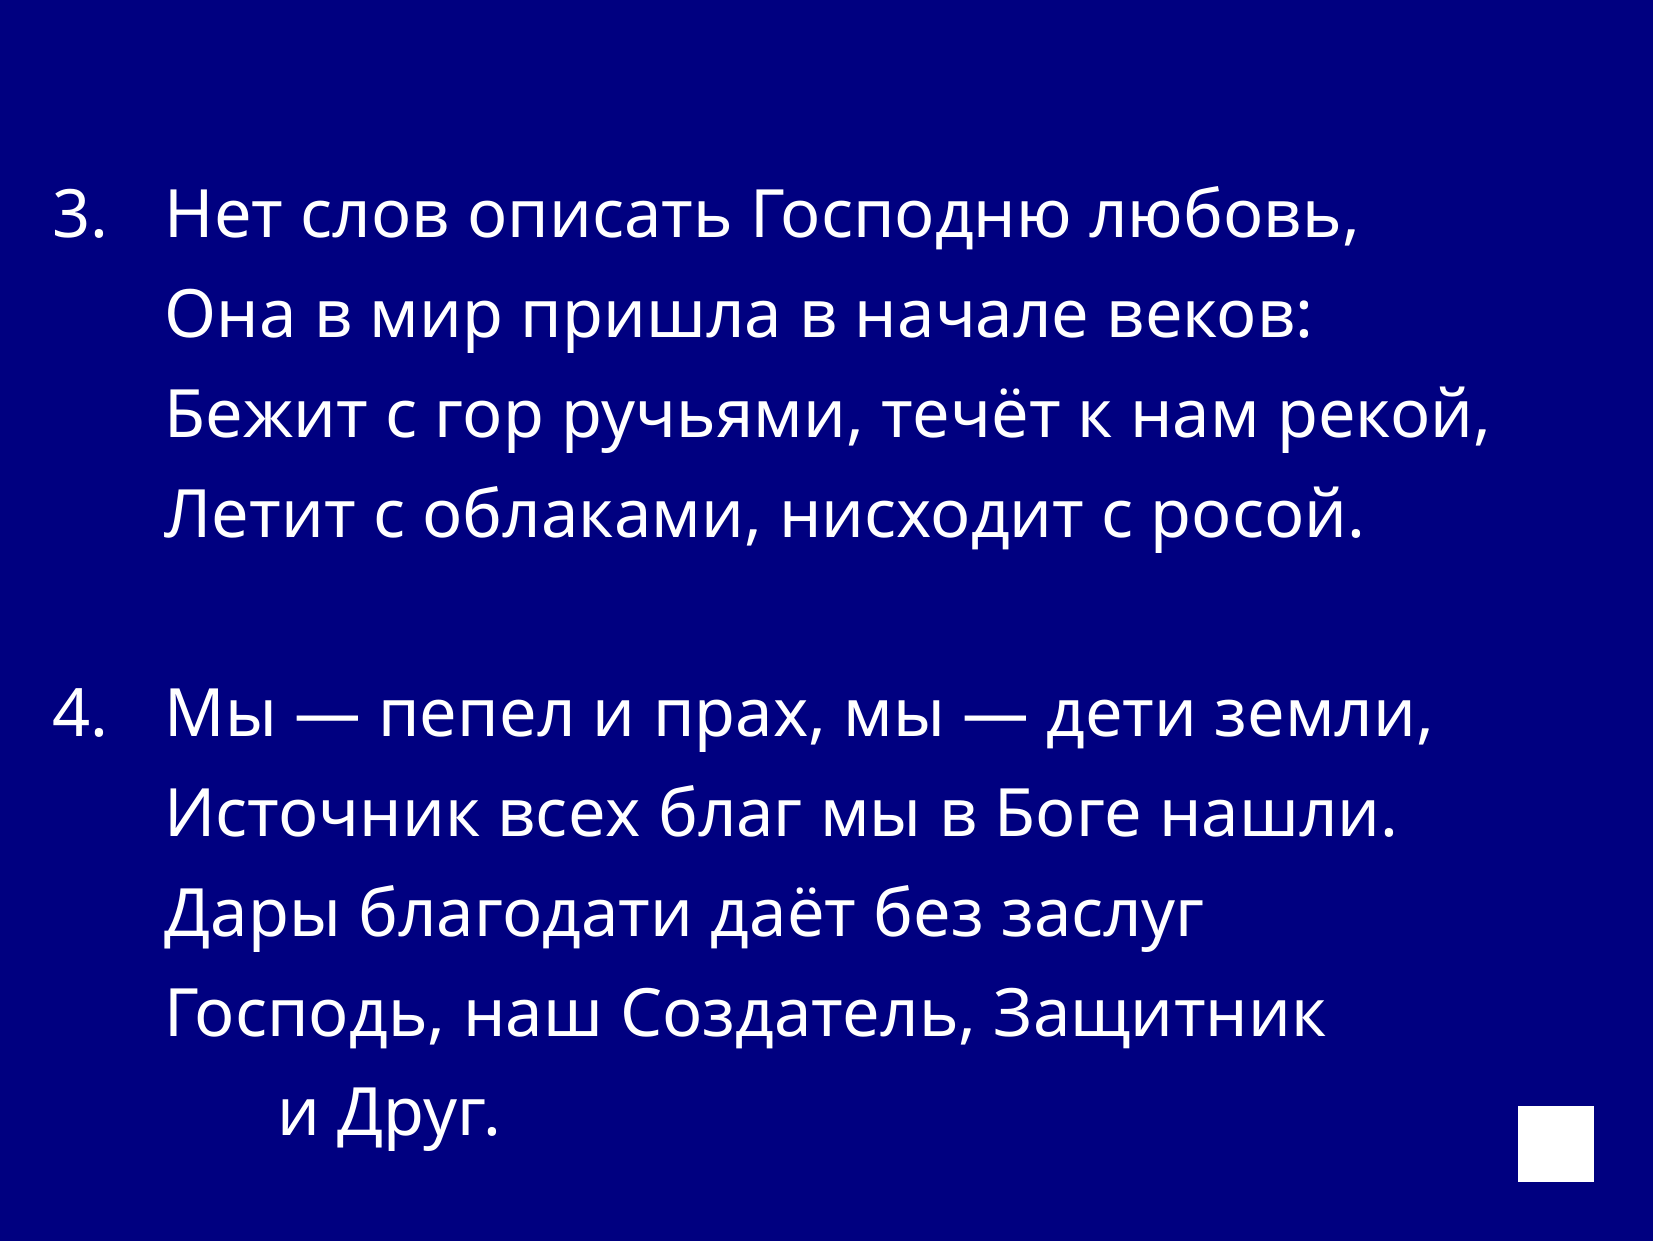

3.	Нет слов описать Господню любовь,
	Она в мир пришла в начале веков:
	Бежит с гор ручьями, течёт к нам рекой,
	Летит с облаками, нисходит с росой.
4.	Мы — пепел и прах, мы — дети земли,
	Источник всех благ мы в Боге нашли.
	Дары благодати даёт без заслуг
	Господь, наш Создатель, Защитник
		и Друг.